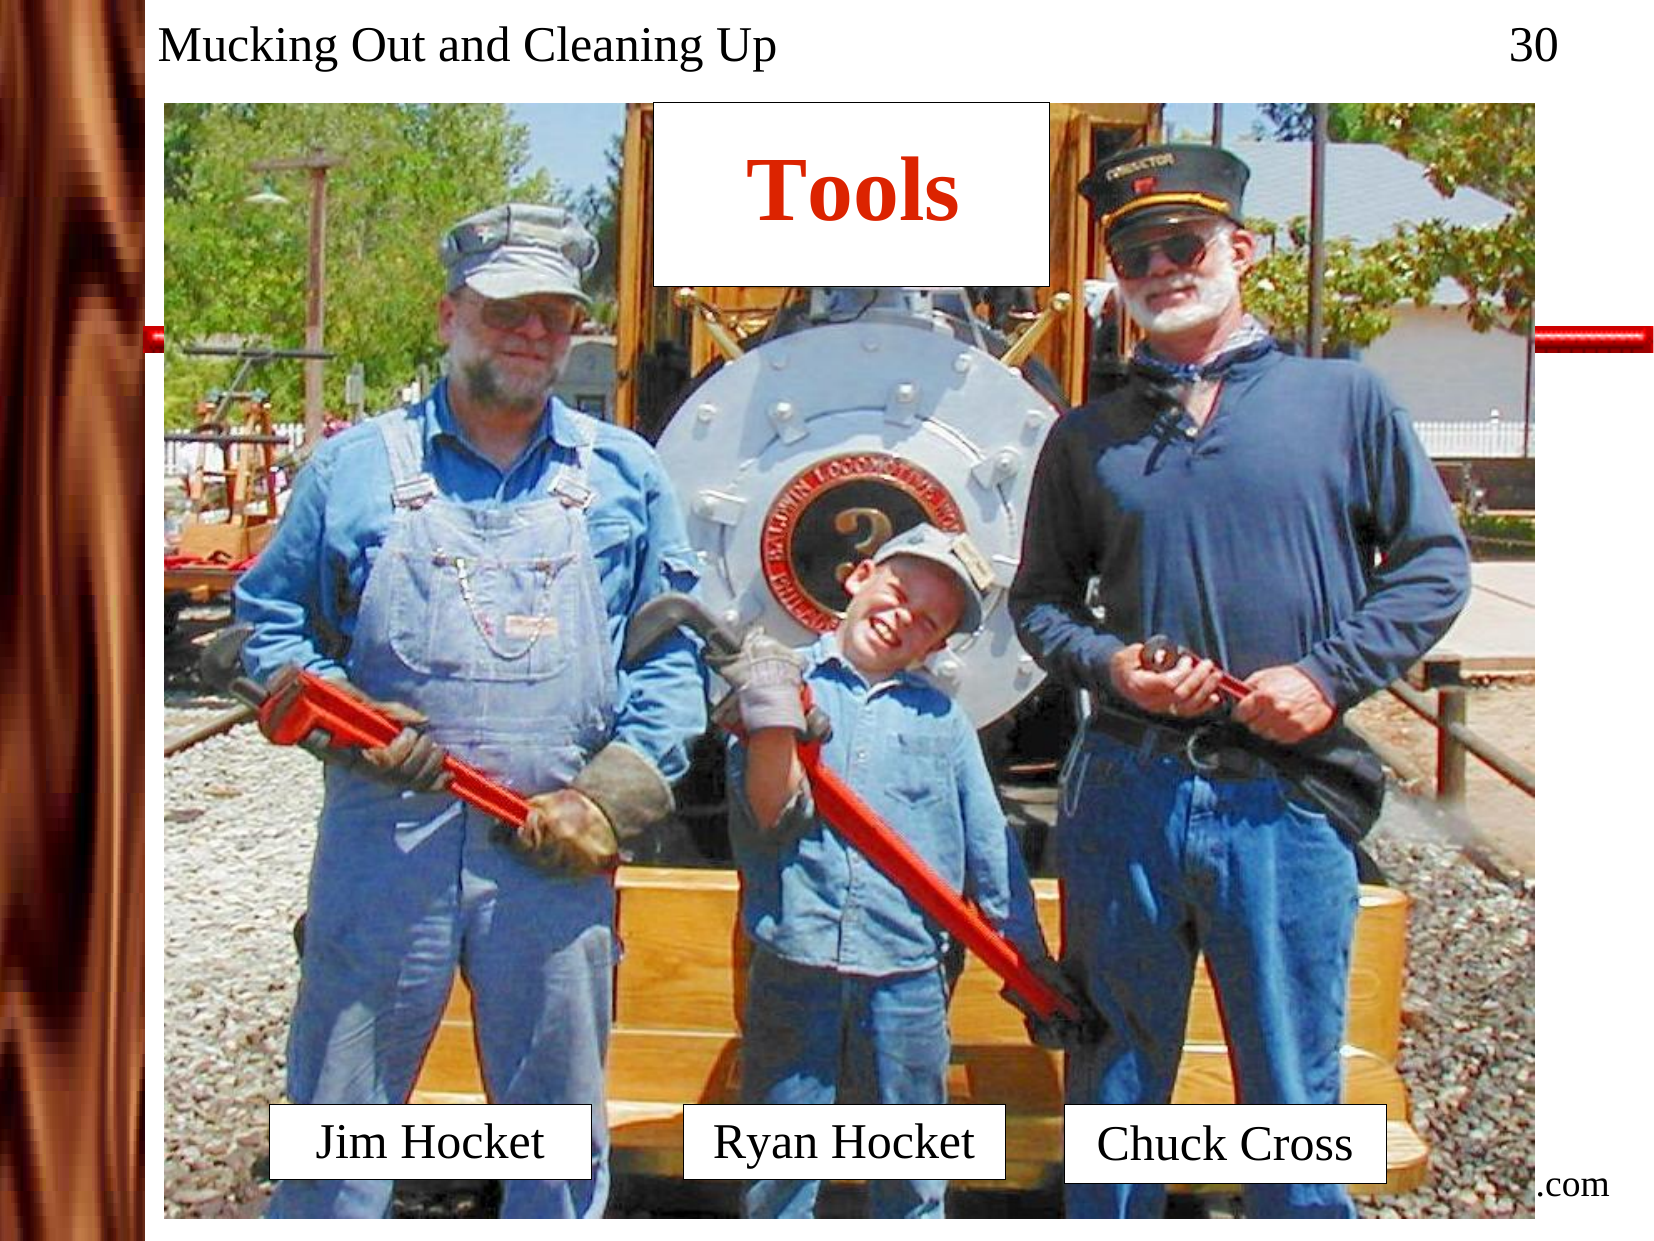

Tools
#
Jim Hocket
Ryan Hocket
Chuck Cross